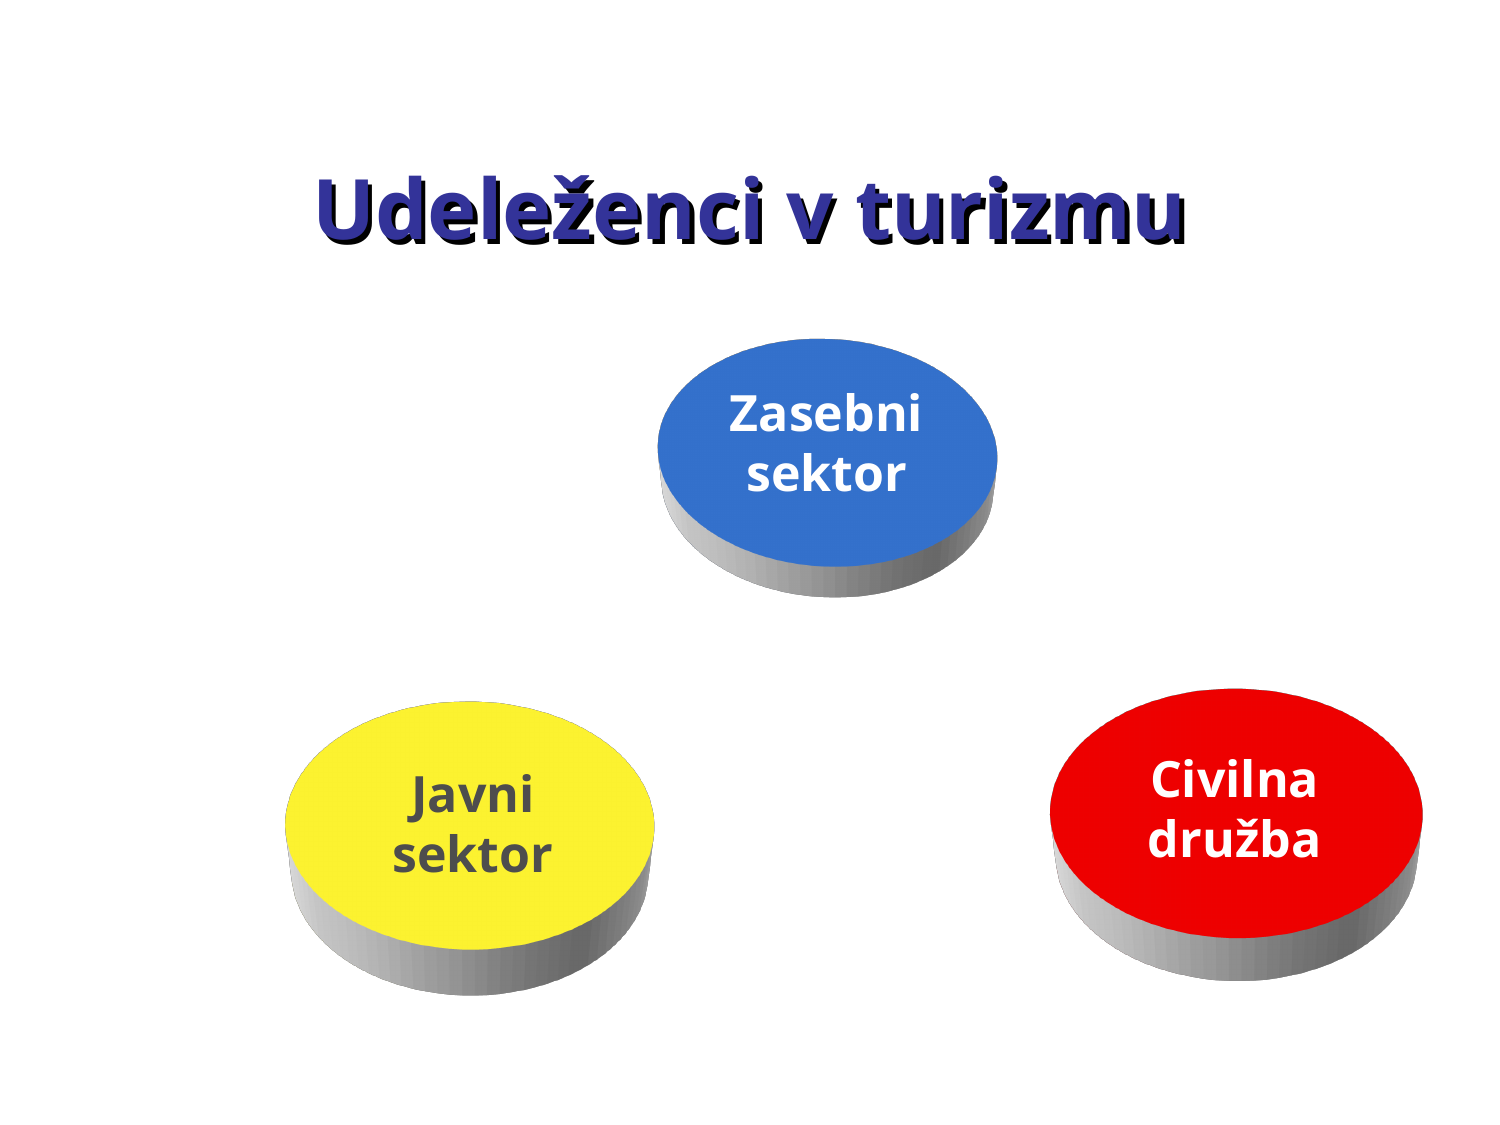

Udeleženci v turizmu
Zasebni
sektor
Civilna
družba
Javni
sektor